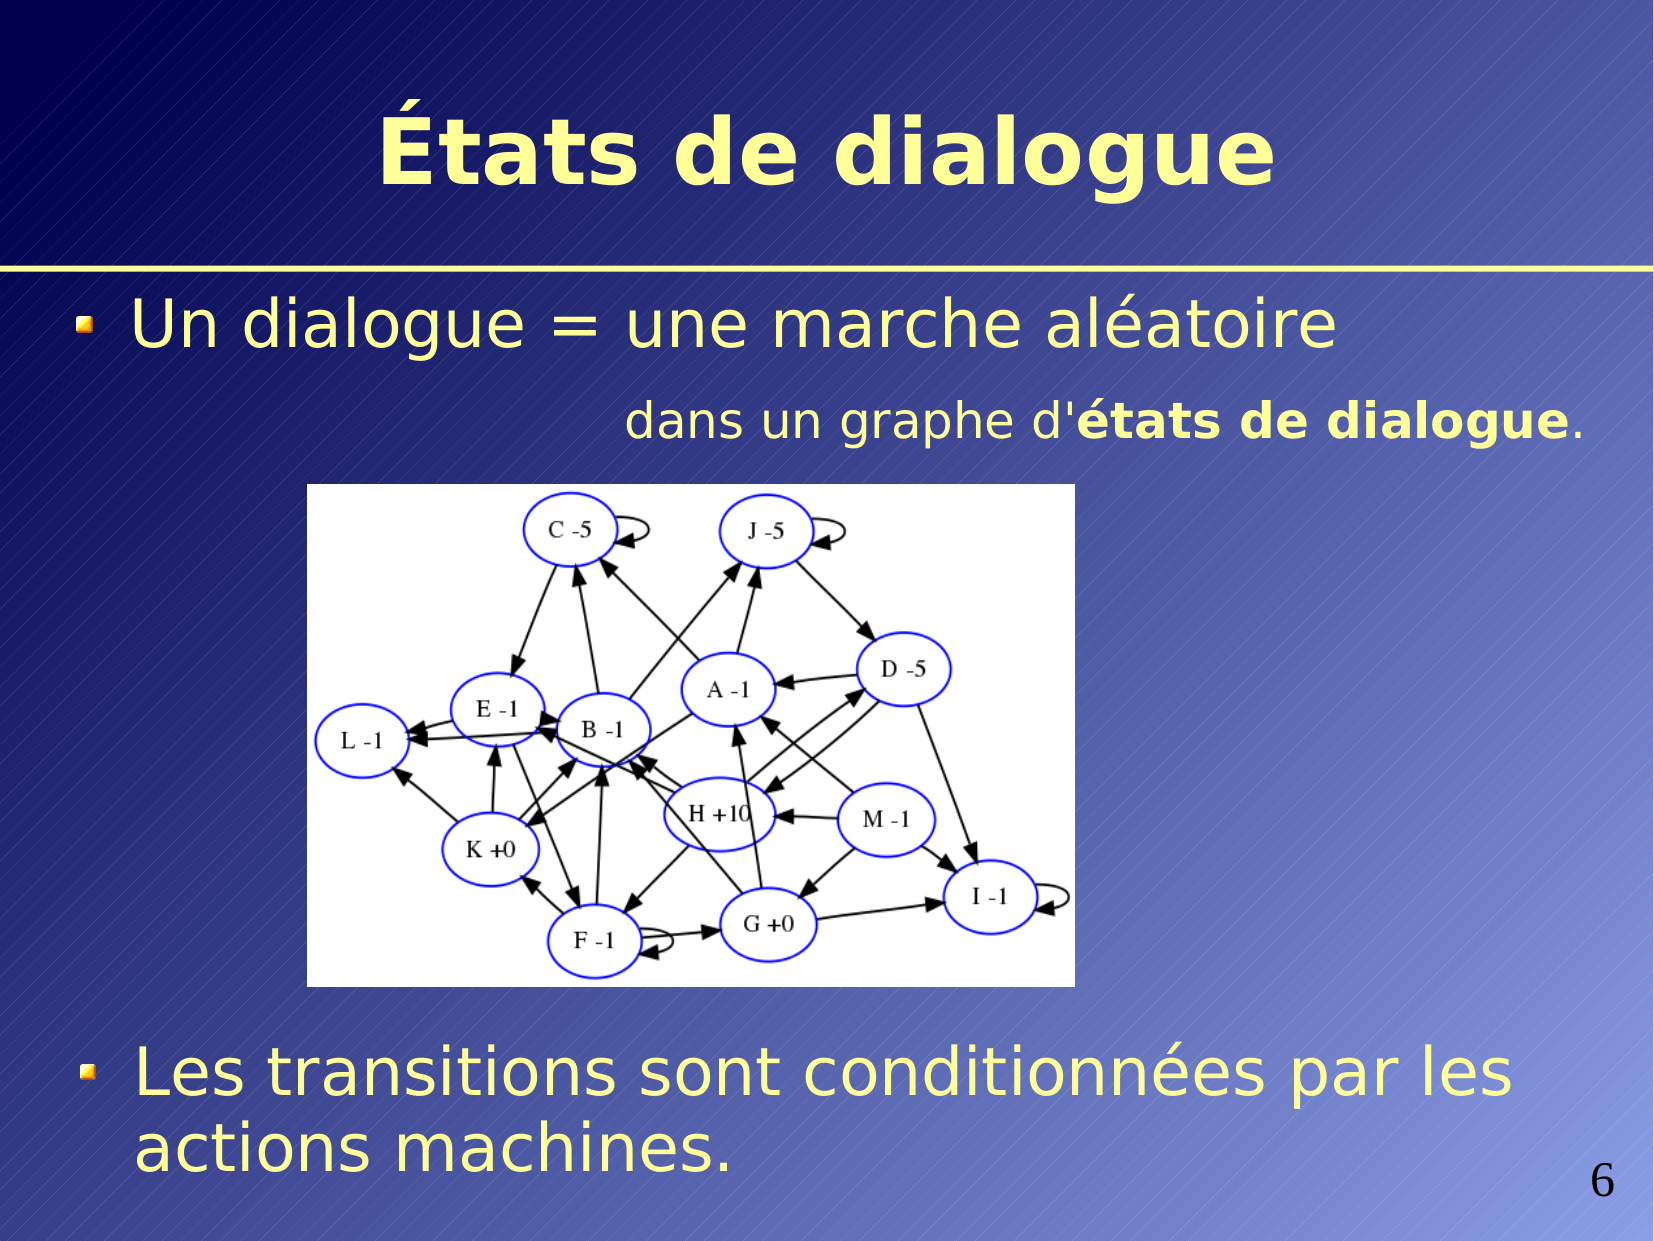

# États de dialogue
Un dialogue = une marche aléatoire
 dans un graphe d'états de dialogue.
Les transitions sont conditionnées par les actions machines.
6